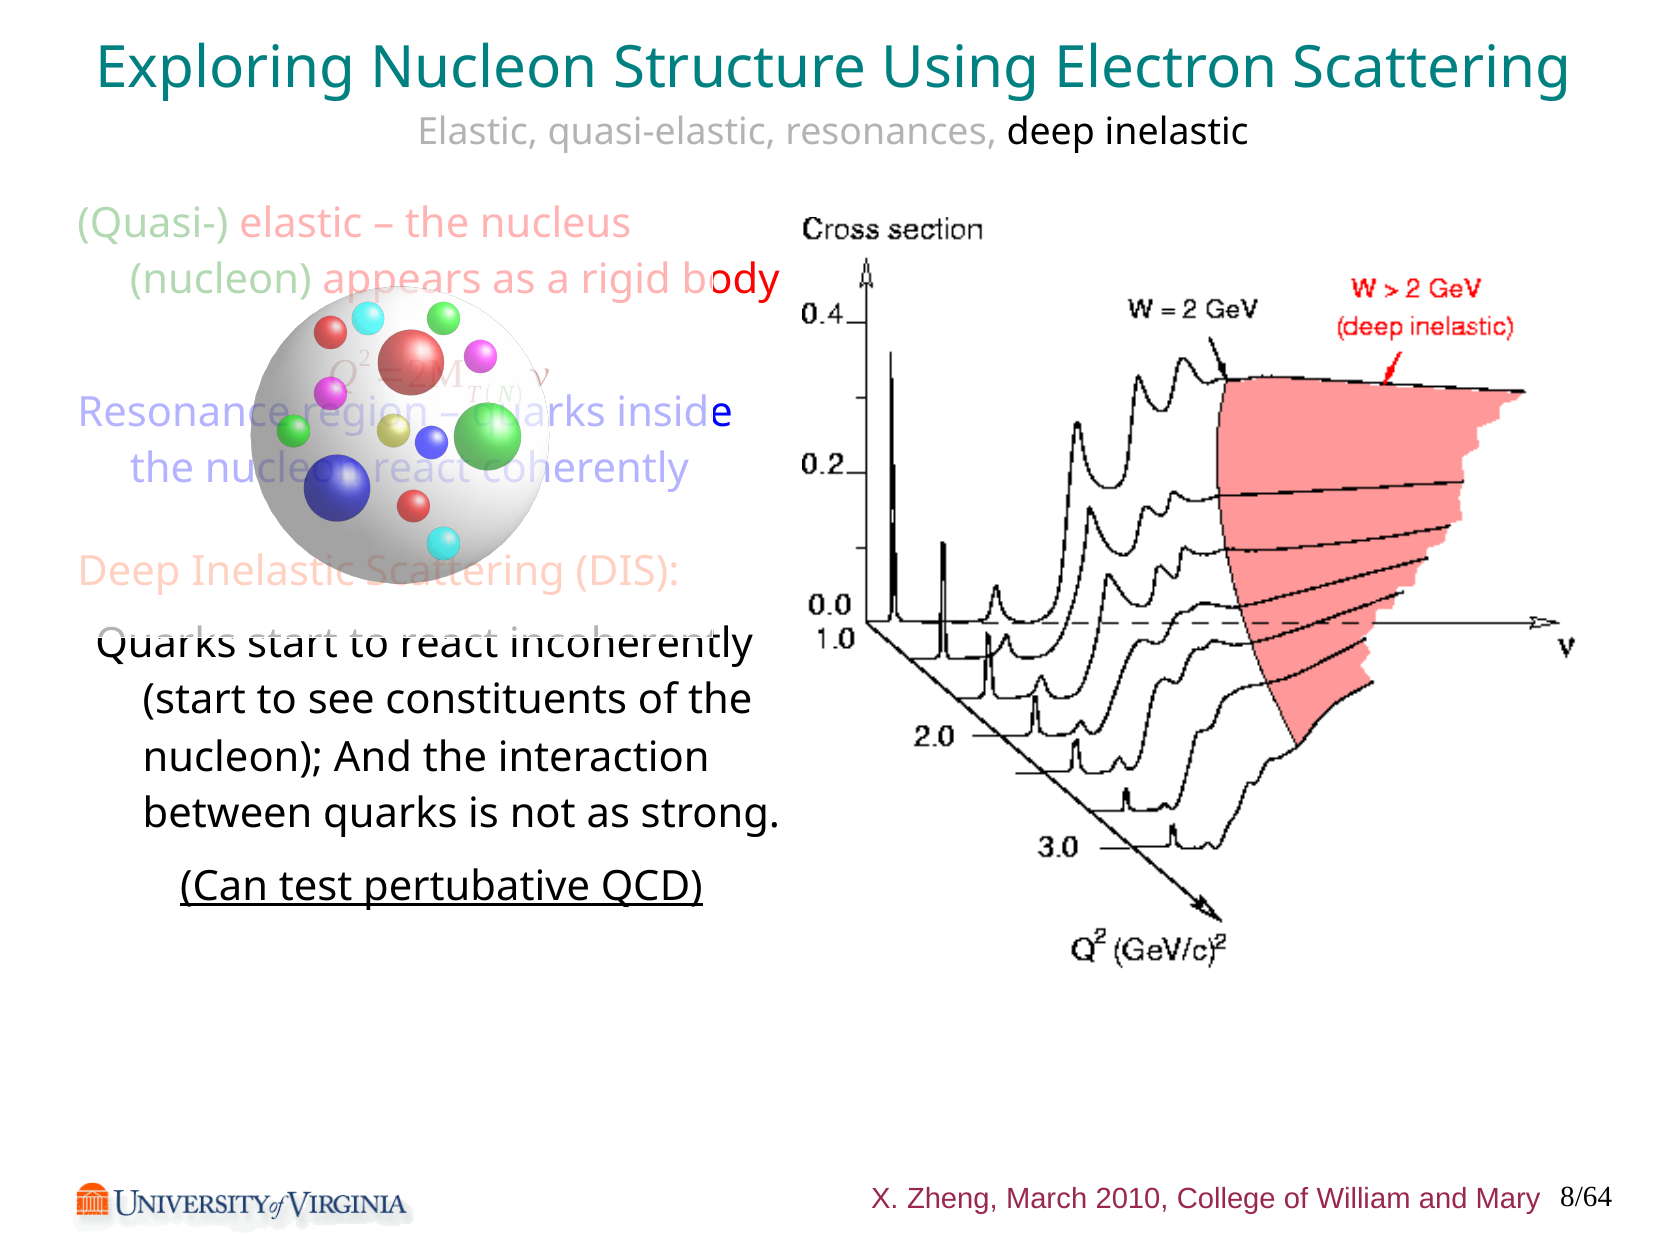

# Exploring Nucleon Structure Using Electron Scattering Elastic, quasi-elastic, resonances, deep inelastic
(Quasi-) elastic – the nucleus (nucleon) appears as a rigid body
Resonance region – quarks inside the nucleon react coherently
Deep Inelastic Scattering (DIS):
Quarks start to react incoherently (start to see constituents of the nucleon); And the interaction between quarks is not as strong.
(Can test pertubative QCD)